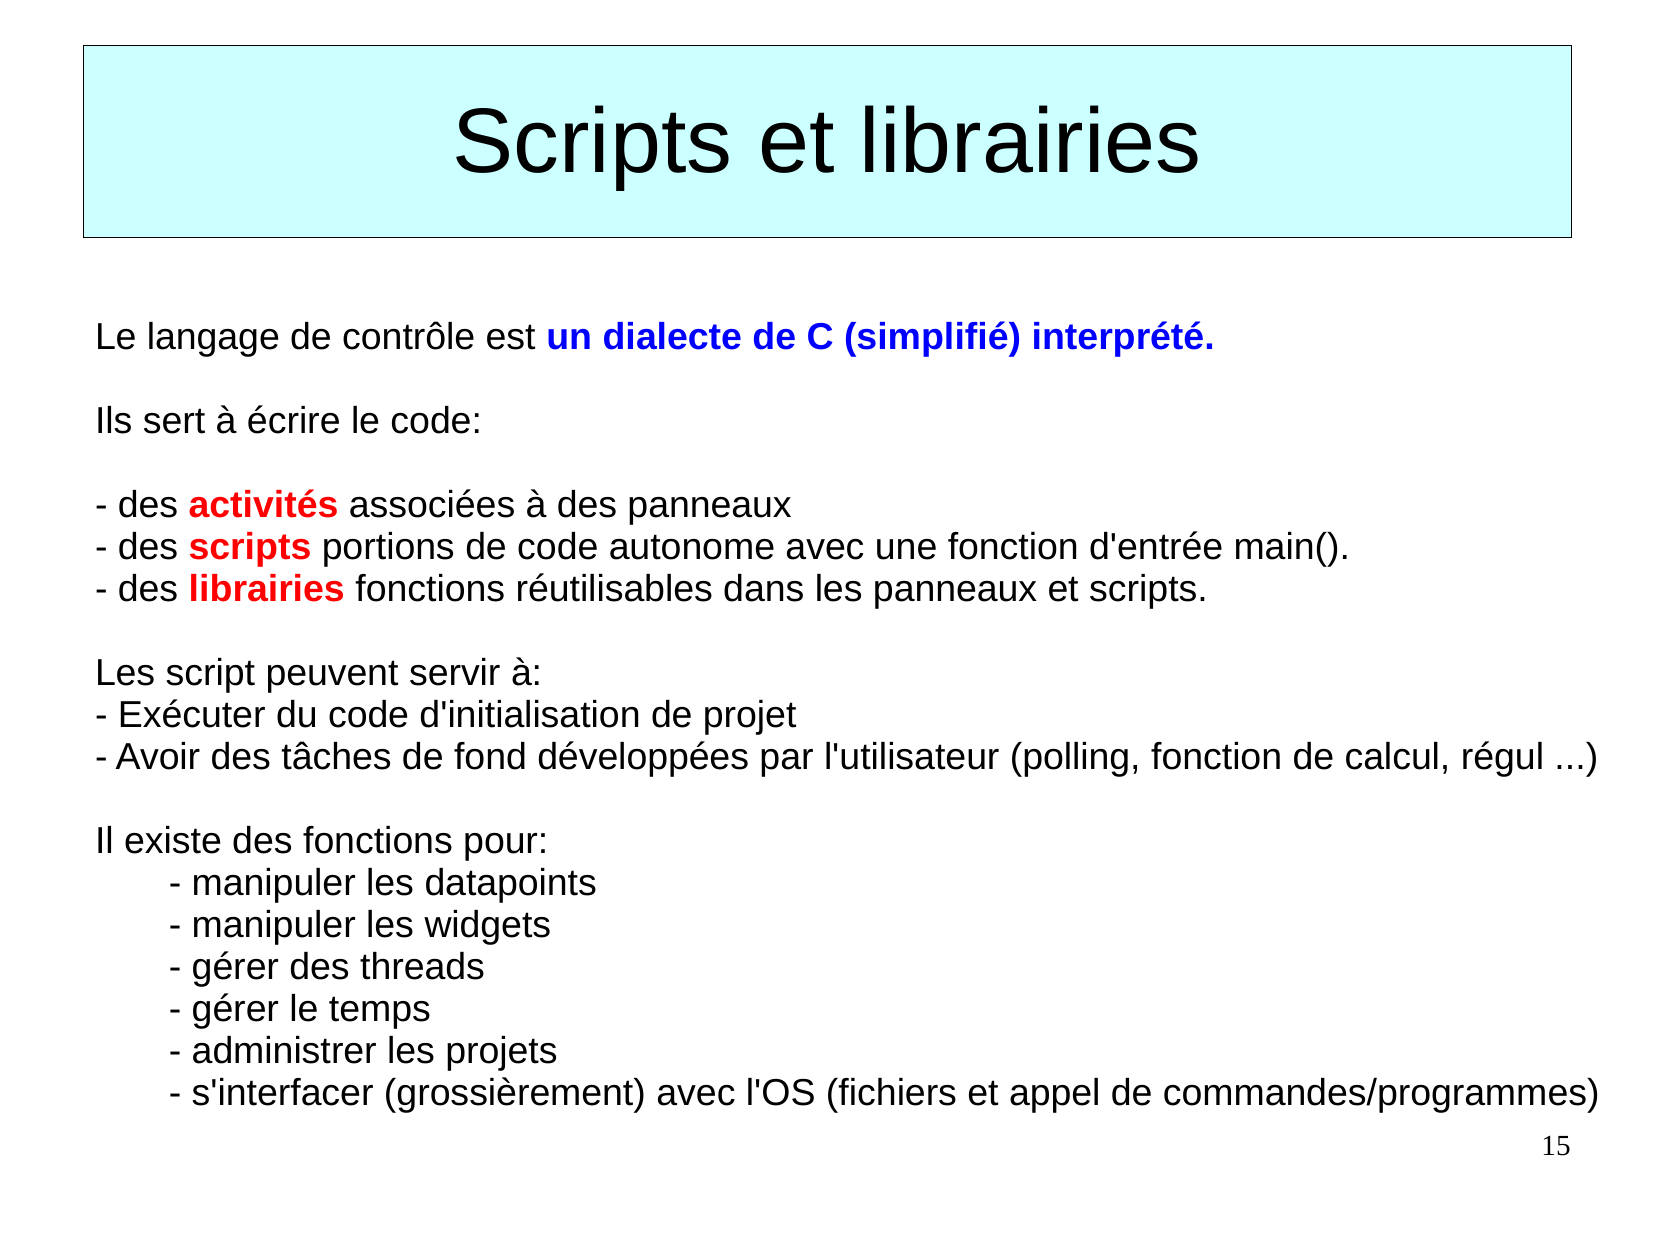

# Scripts et librairies
Le langage de contrôle est un dialecte de C (simplifié) interprété.
Ils sert à écrire le code:
- des activités associées à des panneaux
- des scripts portions de code autonome avec une fonction d'entrée main().
- des librairies fonctions réutilisables dans les panneaux et scripts.
Les script peuvent servir à:
- Exécuter du code d'initialisation de projet
- Avoir des tâches de fond développées par l'utilisateur (polling, fonction de calcul, régul ...)
Il existe des fonctions pour:
	- manipuler les datapoints
	- manipuler les widgets
	- gérer des threads
	- gérer le temps
	- administrer les projets
	- s'interfacer (grossièrement) avec l'OS (fichiers et appel de commandes/programmes)
15